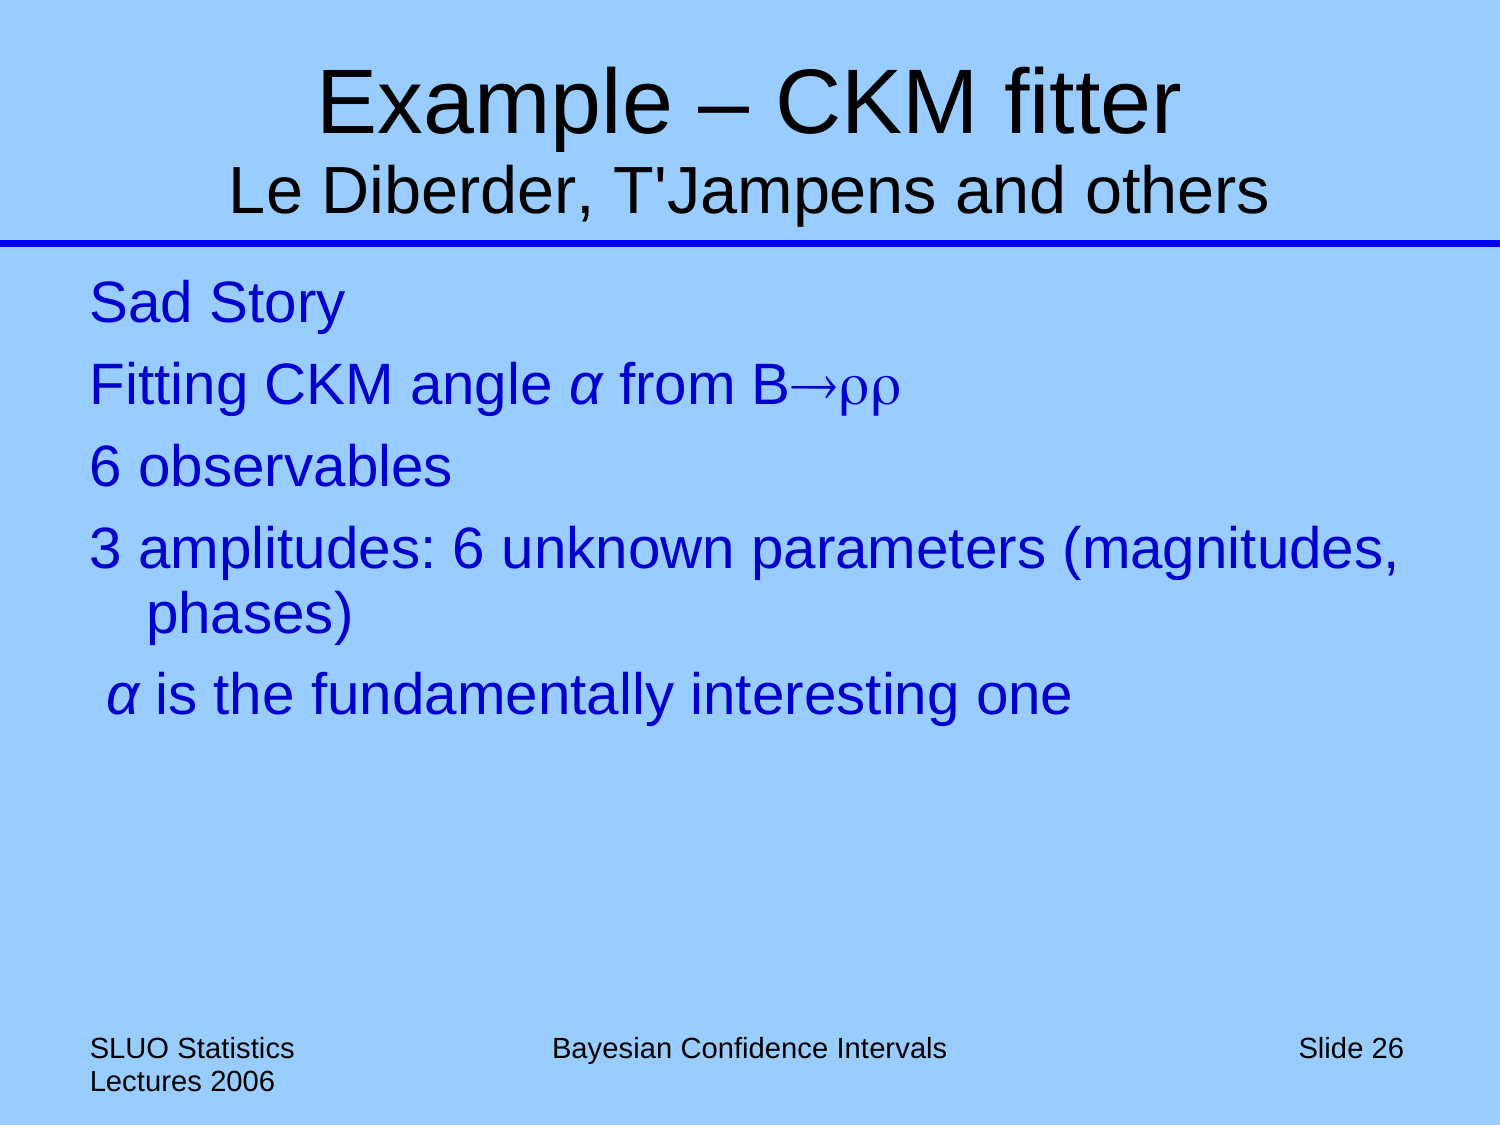

# Example – CKM fitter Le Diberder, T'Jampens and others
Sad Story
Fitting CKM angle α from B
6 observables
3 amplitudes: 6 unknown parameters (magnitudes, phases)
 α is the fundamentally interesting one
26